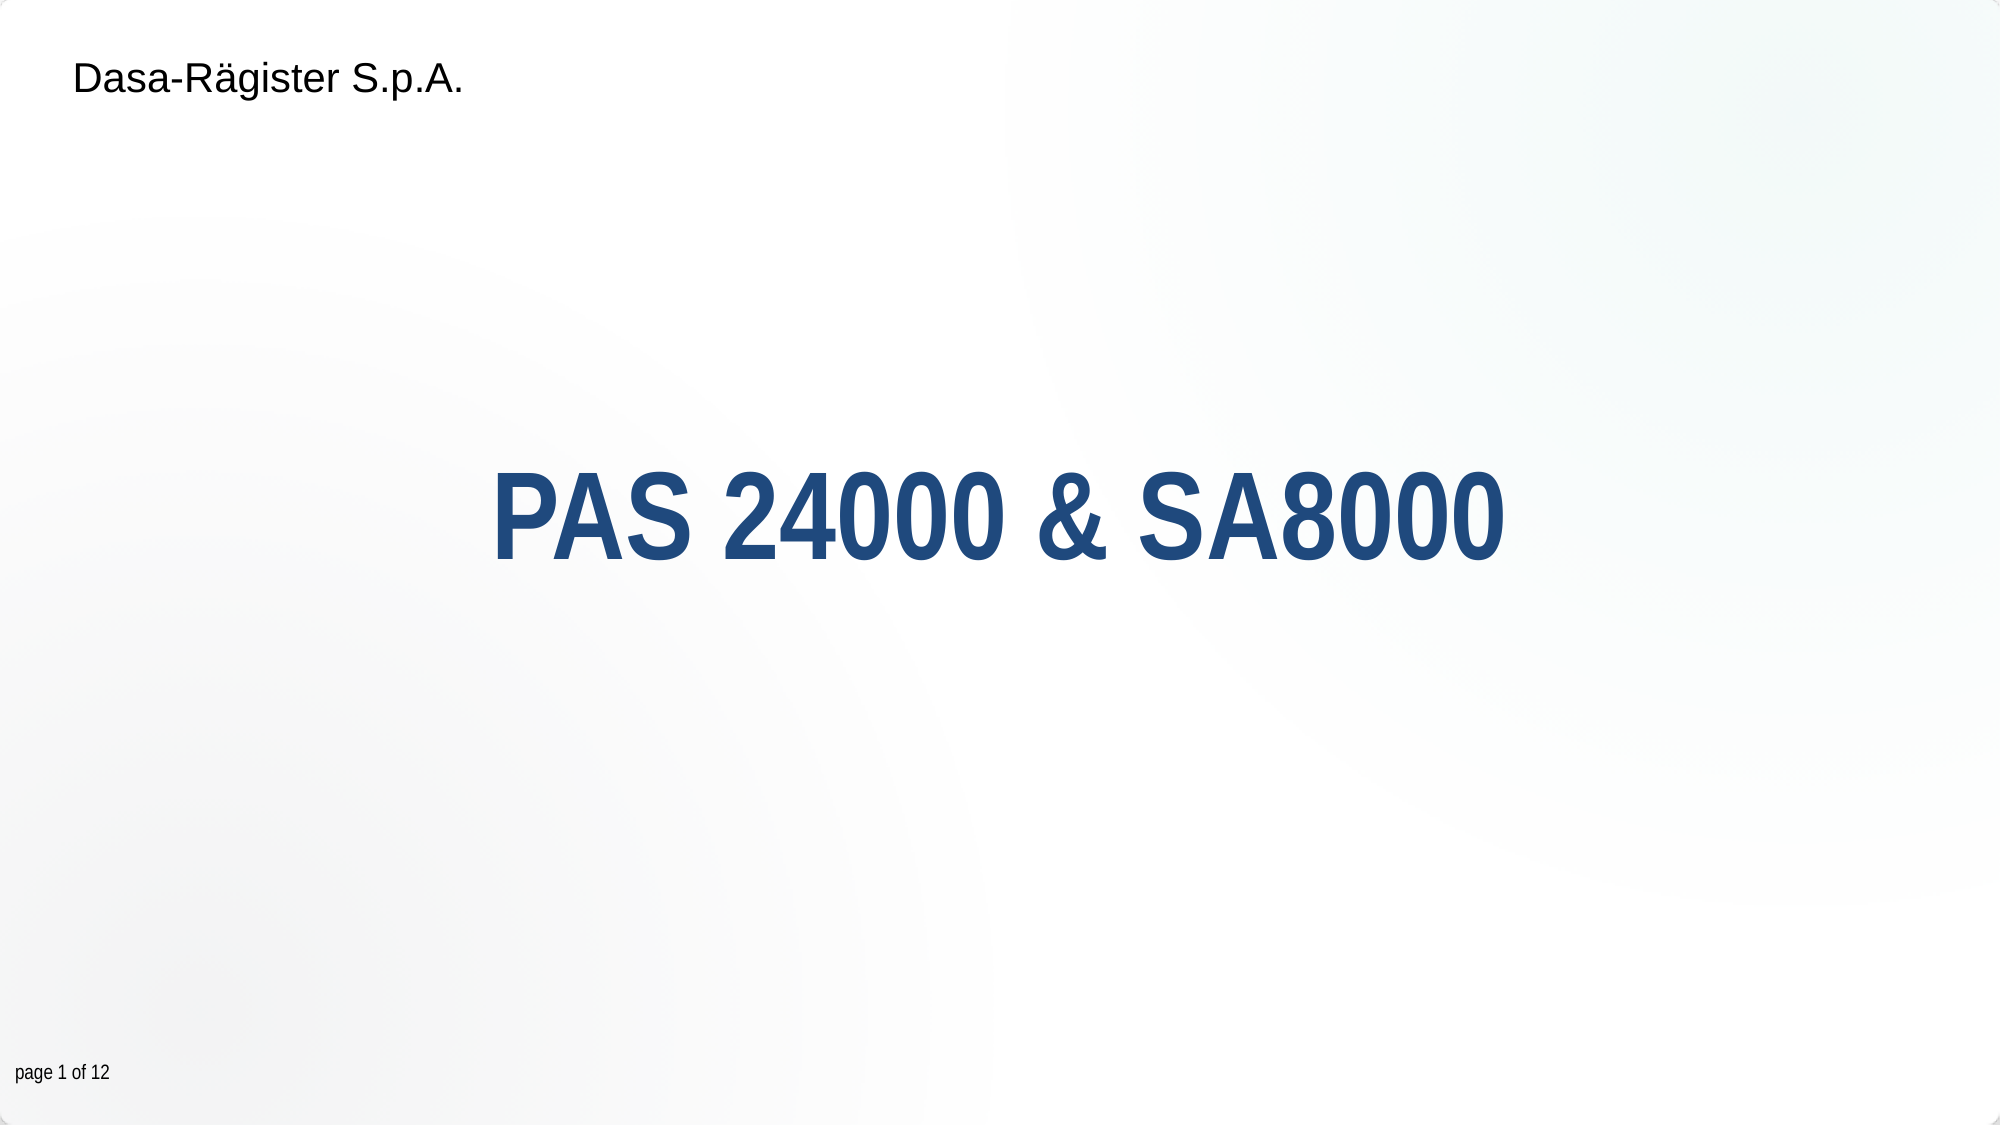

Dasa-Rägister S.p.A.
PAS 24000 & SA8000
page 1 of 12